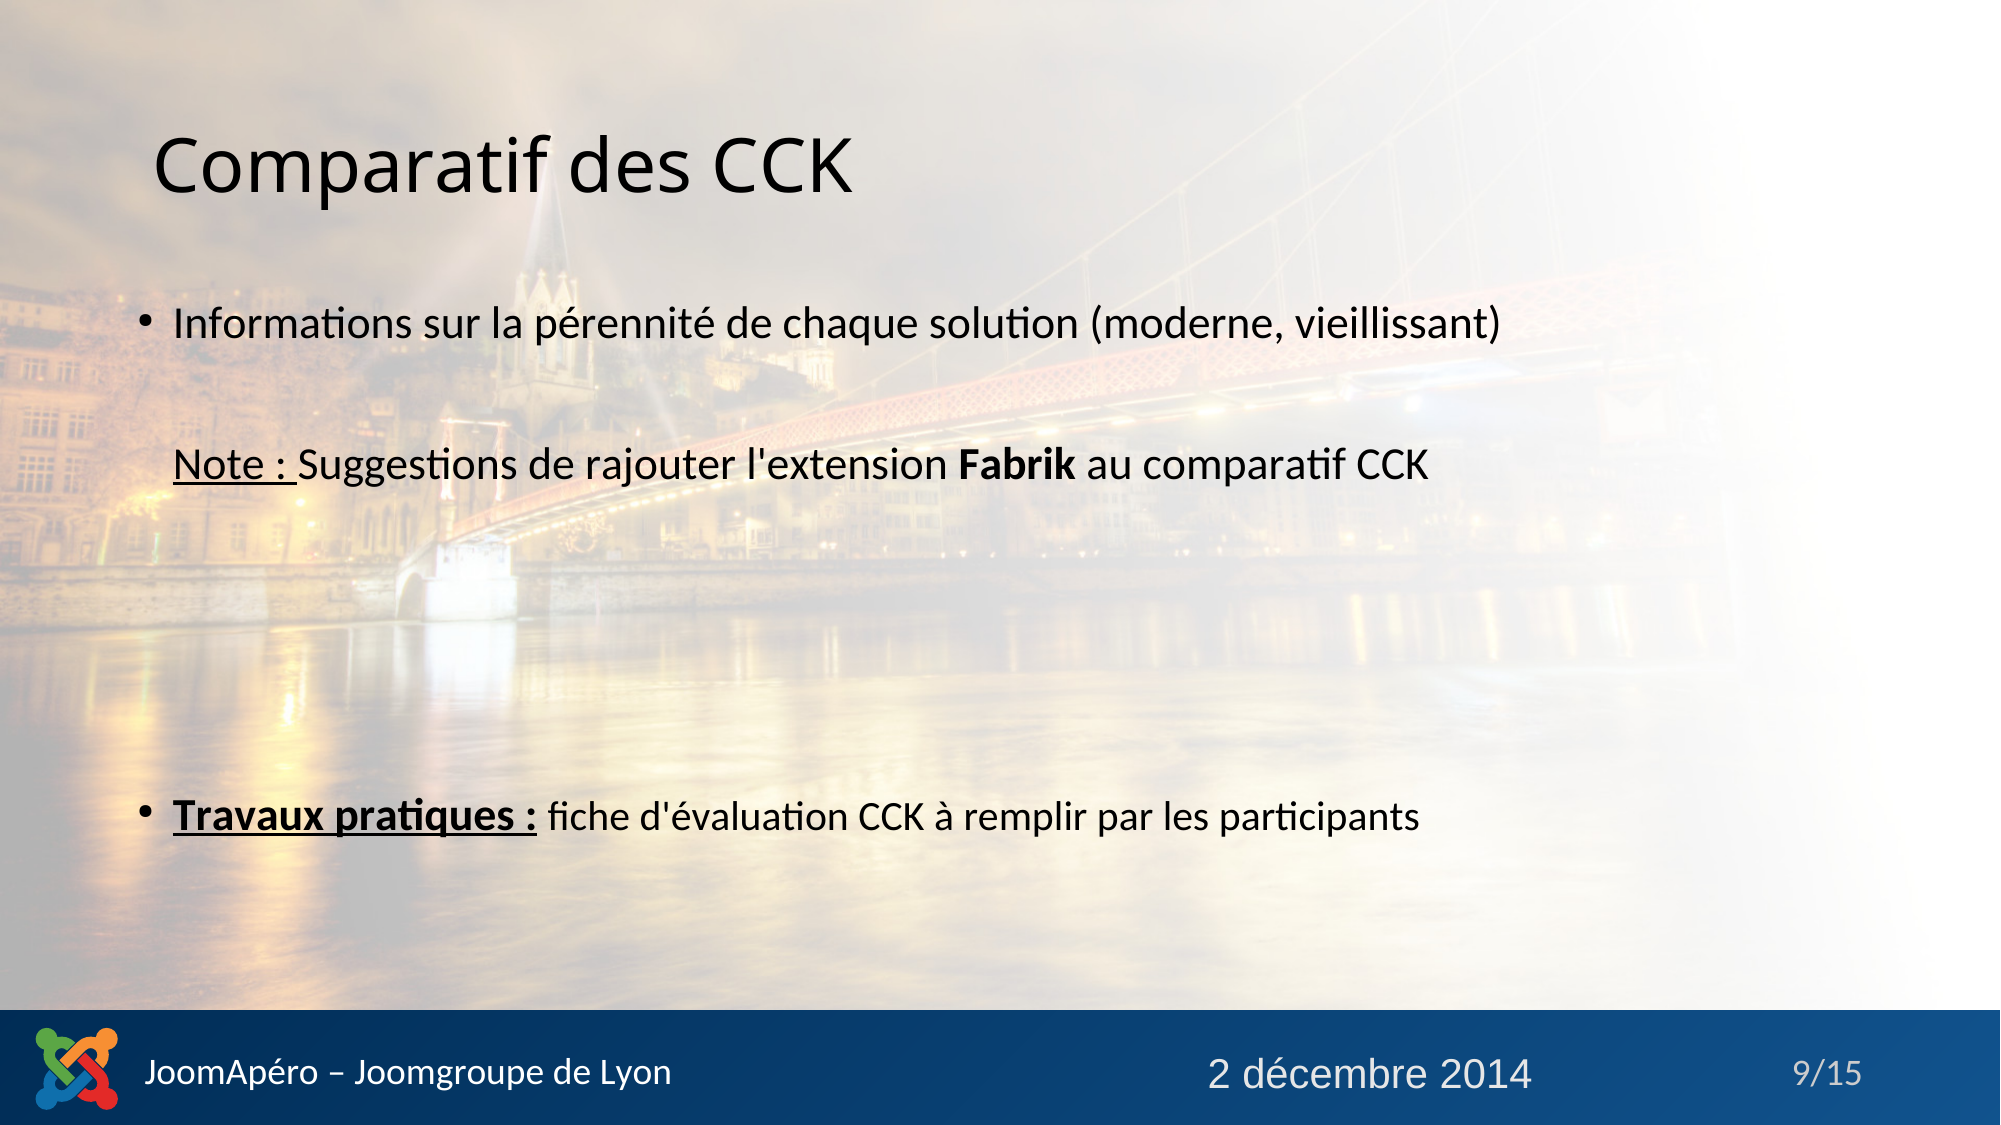

# Comparatif des CCK
Informations sur la pérennité de chaque solution (moderne, vieillissant)
Note : Suggestions de rajouter l'extension Fabrik au comparatif CCK
Travaux pratiques : fiche d'évaluation CCK à remplir par les participants
9